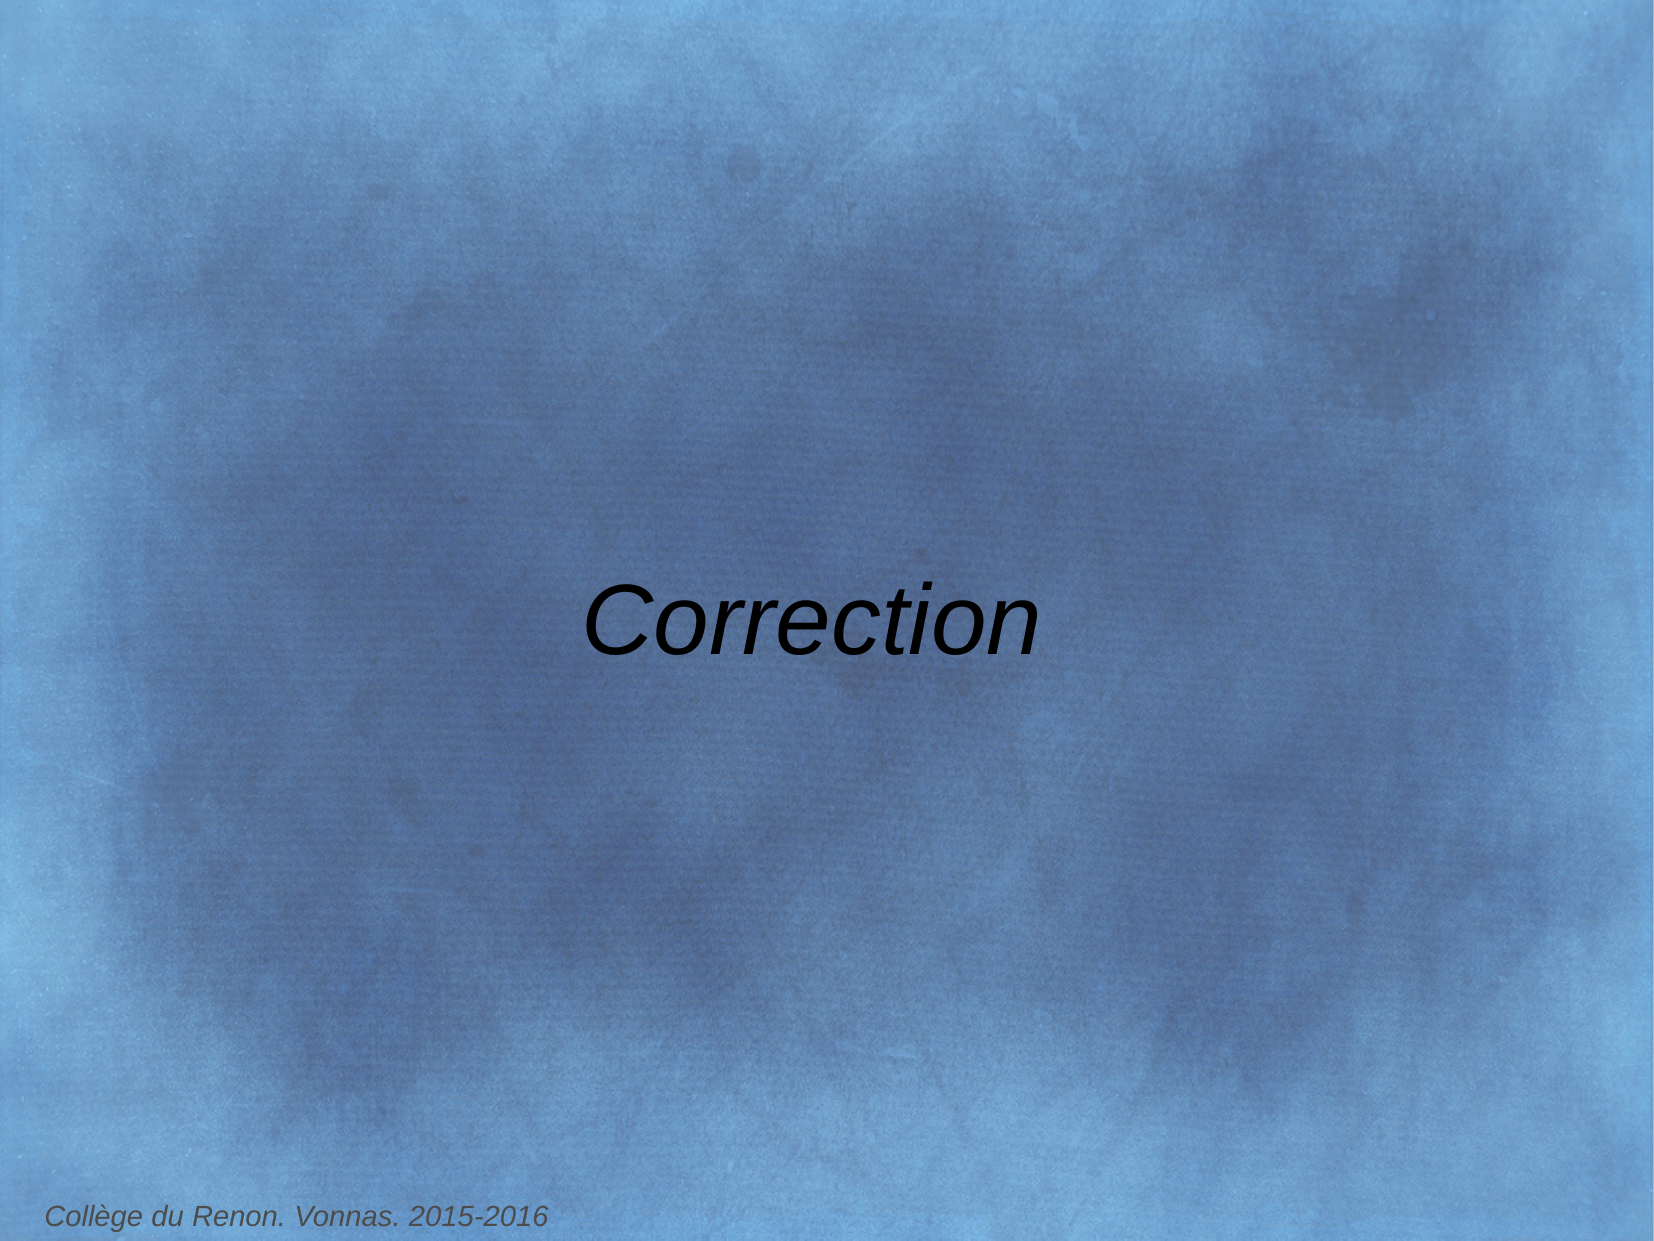

# Correction
Collège du Renon. Vonnas. 2015-2016